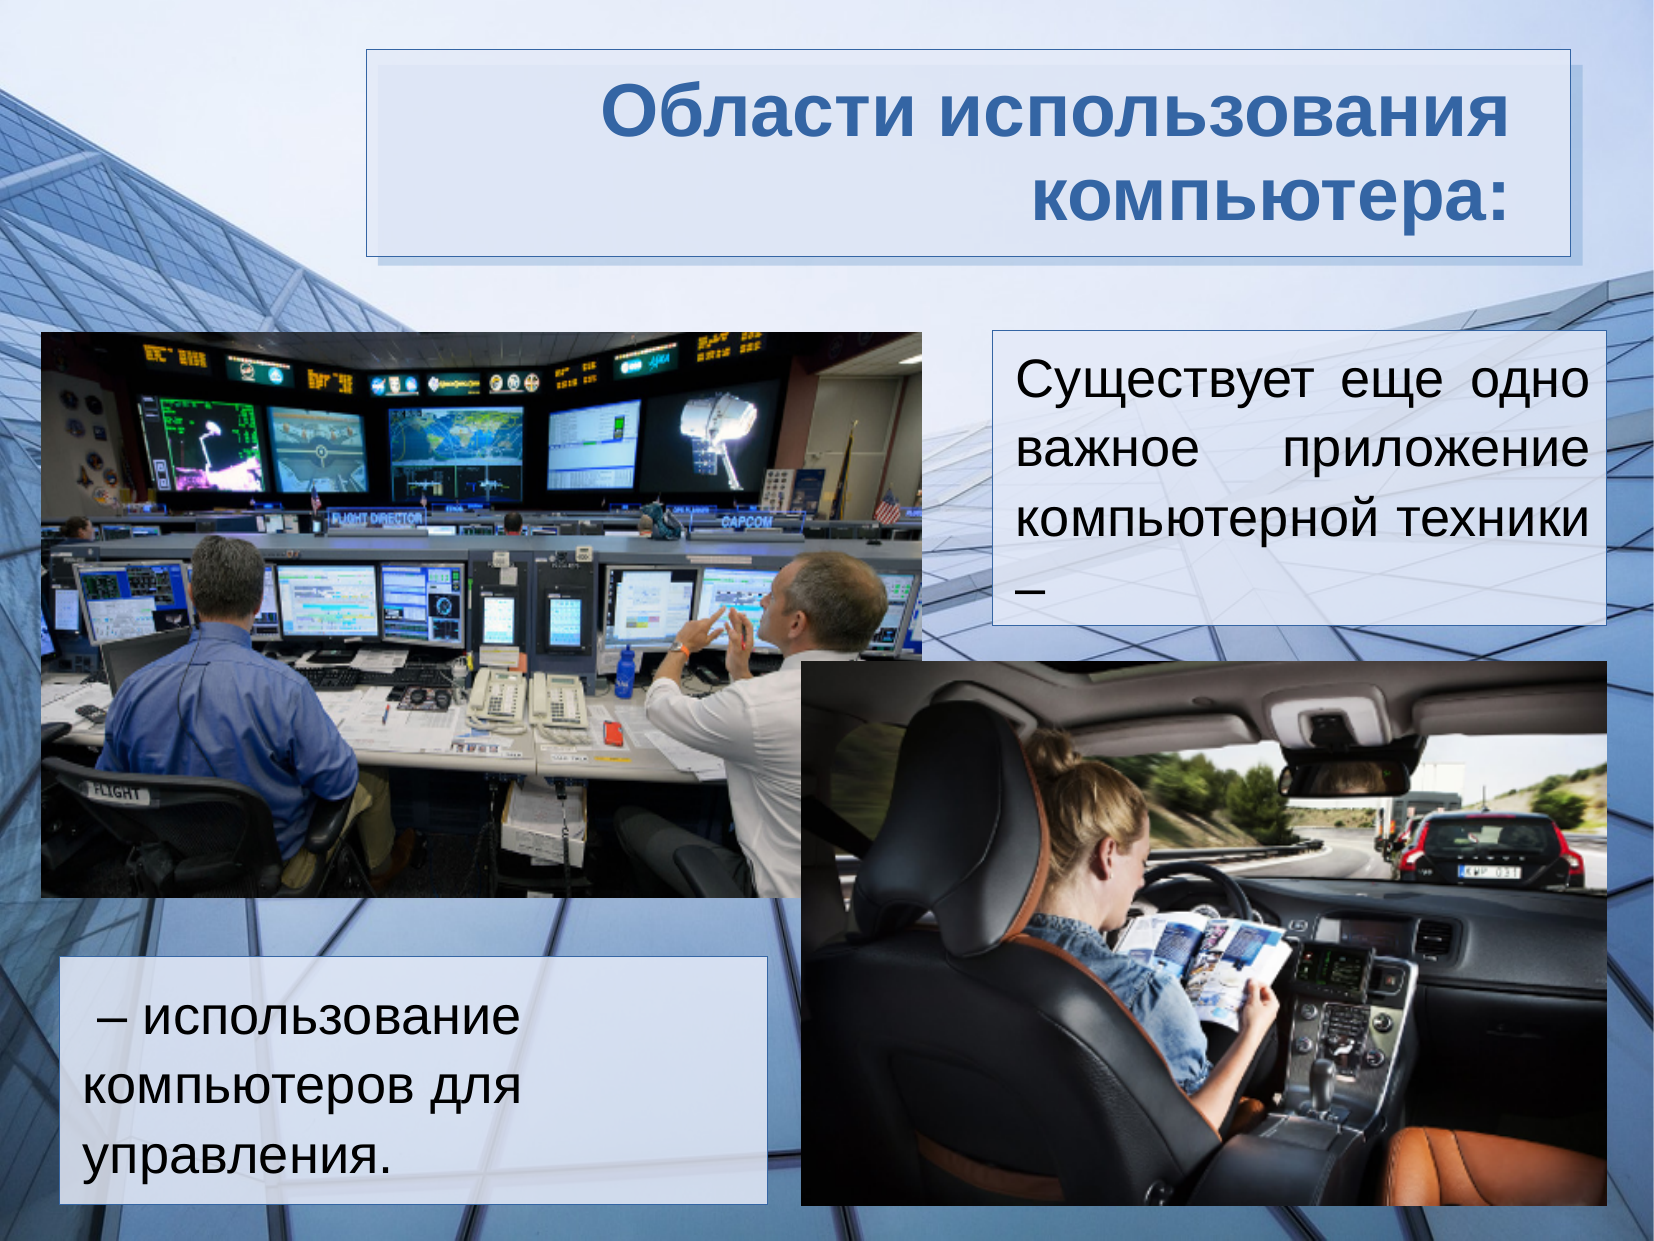

# Области использования компьютера:
Существует еще одно важное приложение компьютерной техники –
 – использование компьютеров для управления.